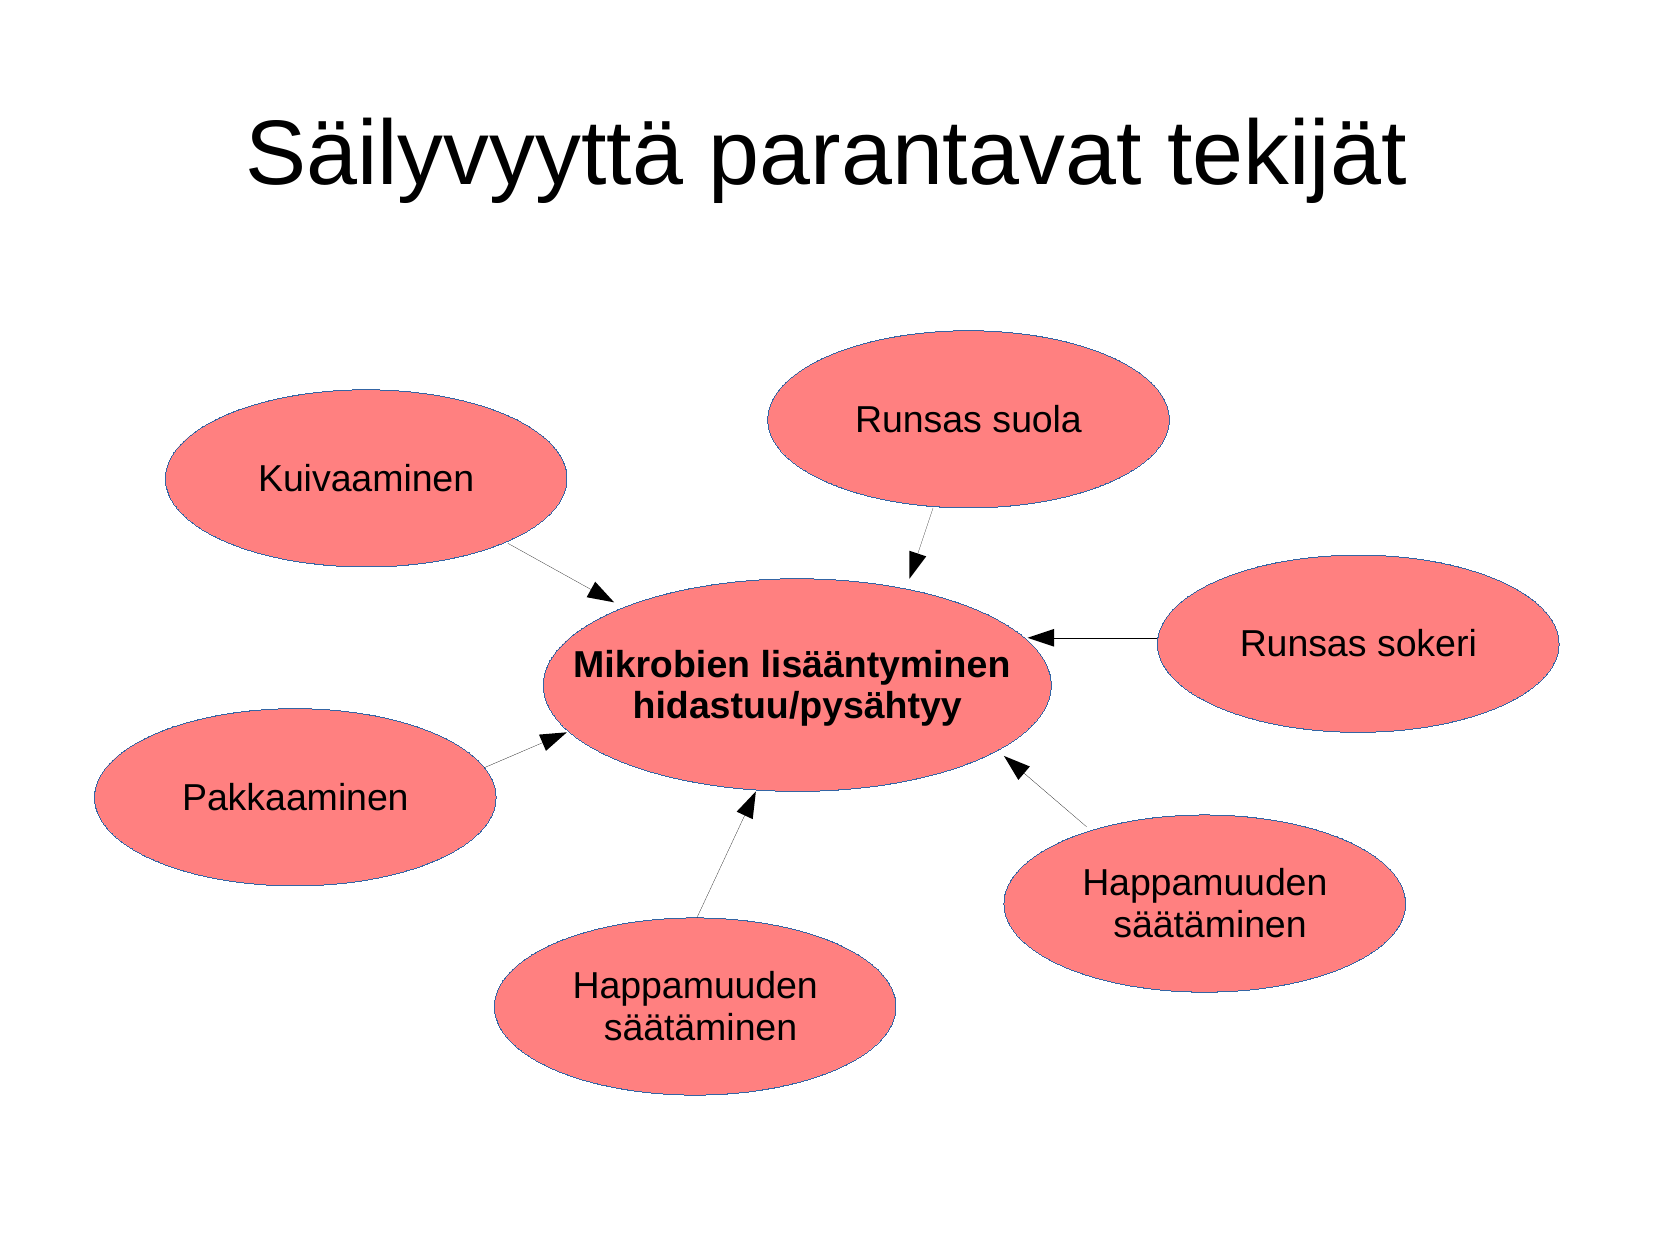

# Säilyvyyttä parantavat tekijät
Runsas suola
Kuivaaminen
Runsas sokeri
Mikrobien lisääntyminen
hidastuu/pysähtyy
Pakkaaminen
Happamuuden
 säätäminen
Happamuuden
 säätäminen